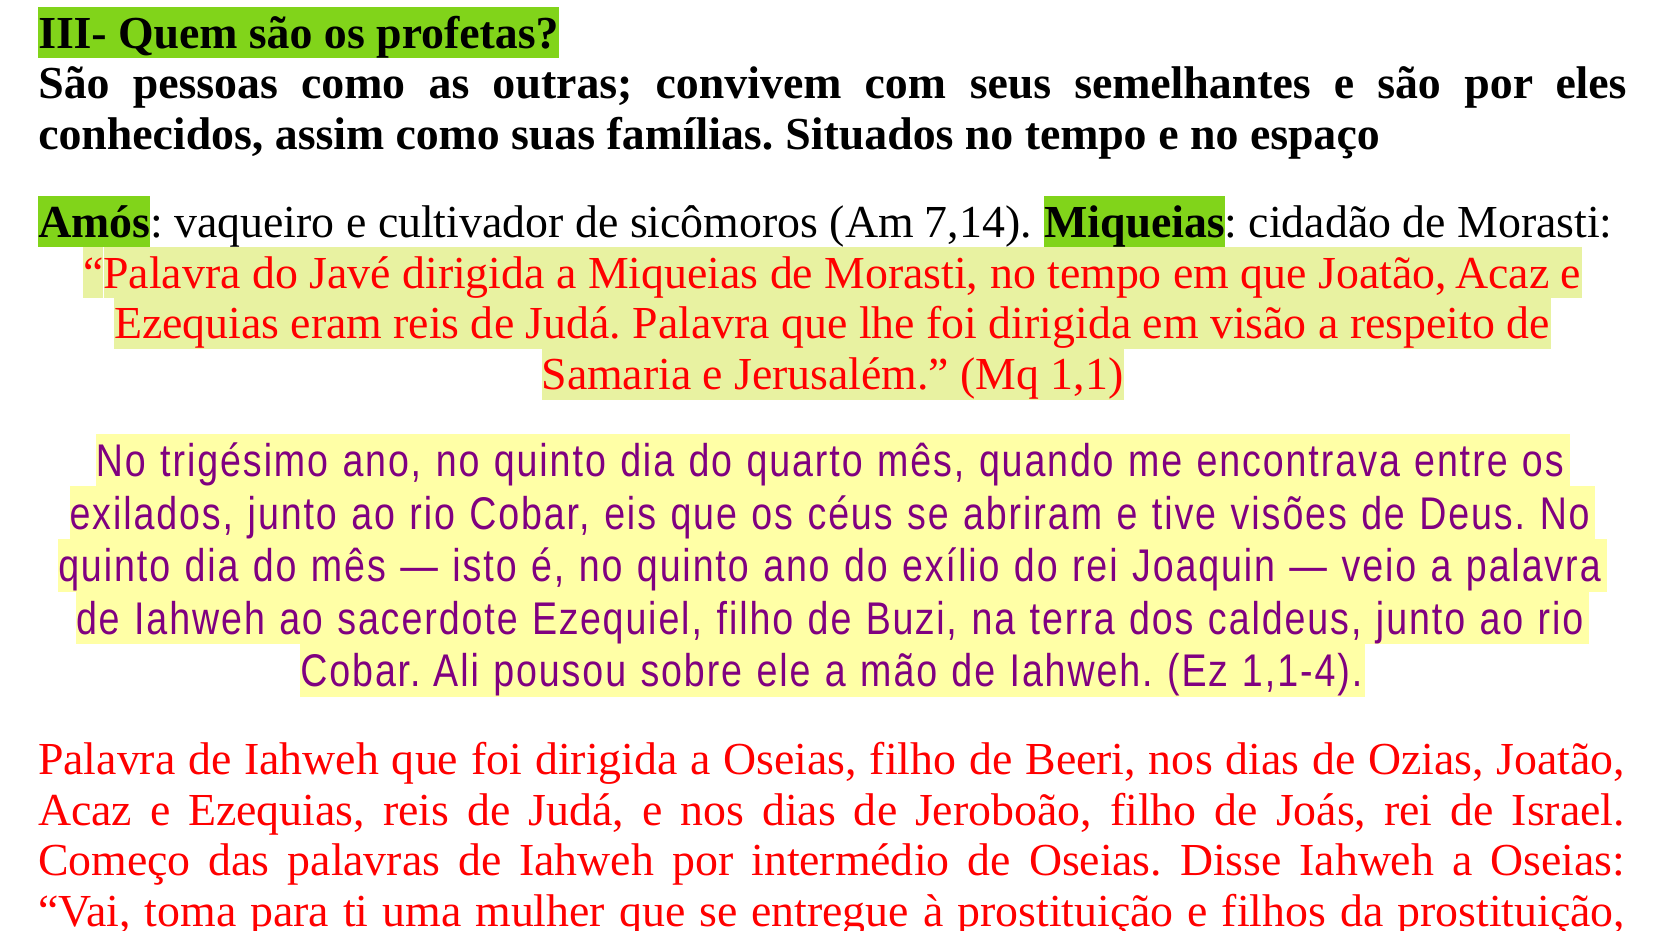

III- Quem são os profetas?
São pessoas como as outras; convivem com seus semelhantes e são por eles conhecidos, assim como suas famílias. Situados no tempo e no espaço
Amós: vaqueiro e cultivador de sicômoros (Am 7,14). Miqueias: cidadão de Morasti:
“Palavra do Javé dirigida a Miqueias de Morasti, no tempo em que Joatão, Acaz e Ezequias eram reis de Judá. Palavra que lhe foi dirigida em visão a respeito de Samaria e Jerusalém.” (Mq 1,1)
No trigésimo ano, no quinto dia do quarto mês, quando me encontrava entre os exilados, junto ao rio Cobar, eis que os céus se abriram e tive visões de Deus. No quinto dia do mês — isto é, no quinto ano do exílio do rei Joaquin — veio a palavra de Iahweh ao sacerdote Ezequiel, filho de Buzi, na terra dos caldeus, junto ao rio Cobar. Ali pousou sobre ele a mão de Iahweh. (Ez 1,1-4).
Palavra de Iahweh que foi dirigida a Oseias, filho de Beeri, nos dias de Ozias, Joatão, Acaz e Ezequias, reis de Judá, e nos dias de Jeroboão, filho de Joás, rei de Israel. Começo das palavras de Iahweh por intermédio de Oseias. Disse Iahweh a Oseias: “Vai, toma para ti uma mulher que se entregue à prostituição e filhos da prostituição, porque a terra se prostituiu constantemente, afastando-se de Iahweh”. (Os 1,1-2).